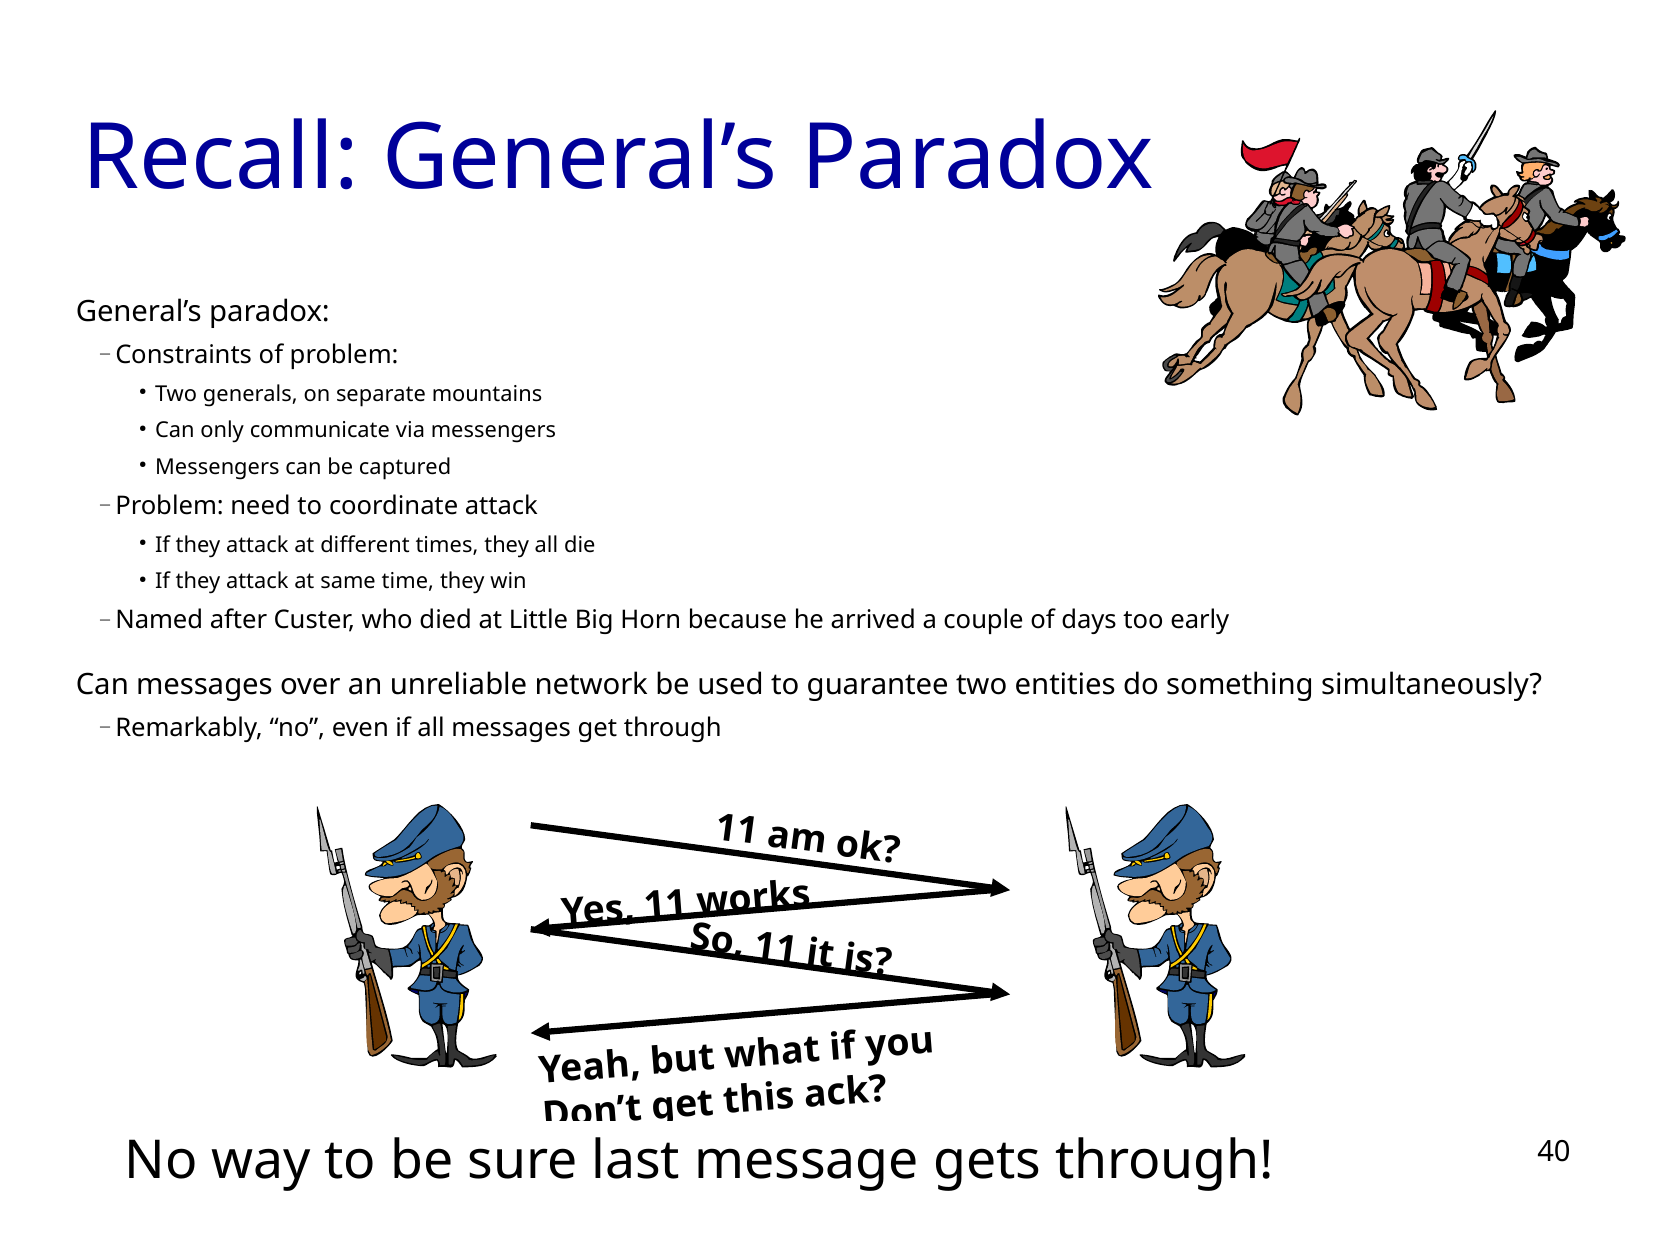

Recall: General’s Paradox
# General’s paradox:
Constraints of problem:
Two generals, on separate mountains
Can only communicate via messengers
Messengers can be captured
Problem: need to coordinate attack
If they attack at different times, they all die
If they attack at same time, they win
Named after Custer, who died at Little Big Horn because he arrived a couple of days too early
Can messages over an unreliable network be used to guarantee two entities do something simultaneously?
Remarkably, “no”, even if all messages get through
11 am ok?
Yes, 11 works
So, 11 it is?
Yeah, but what if you
Don’t get this ack?
No way to be sure last message gets through!
40